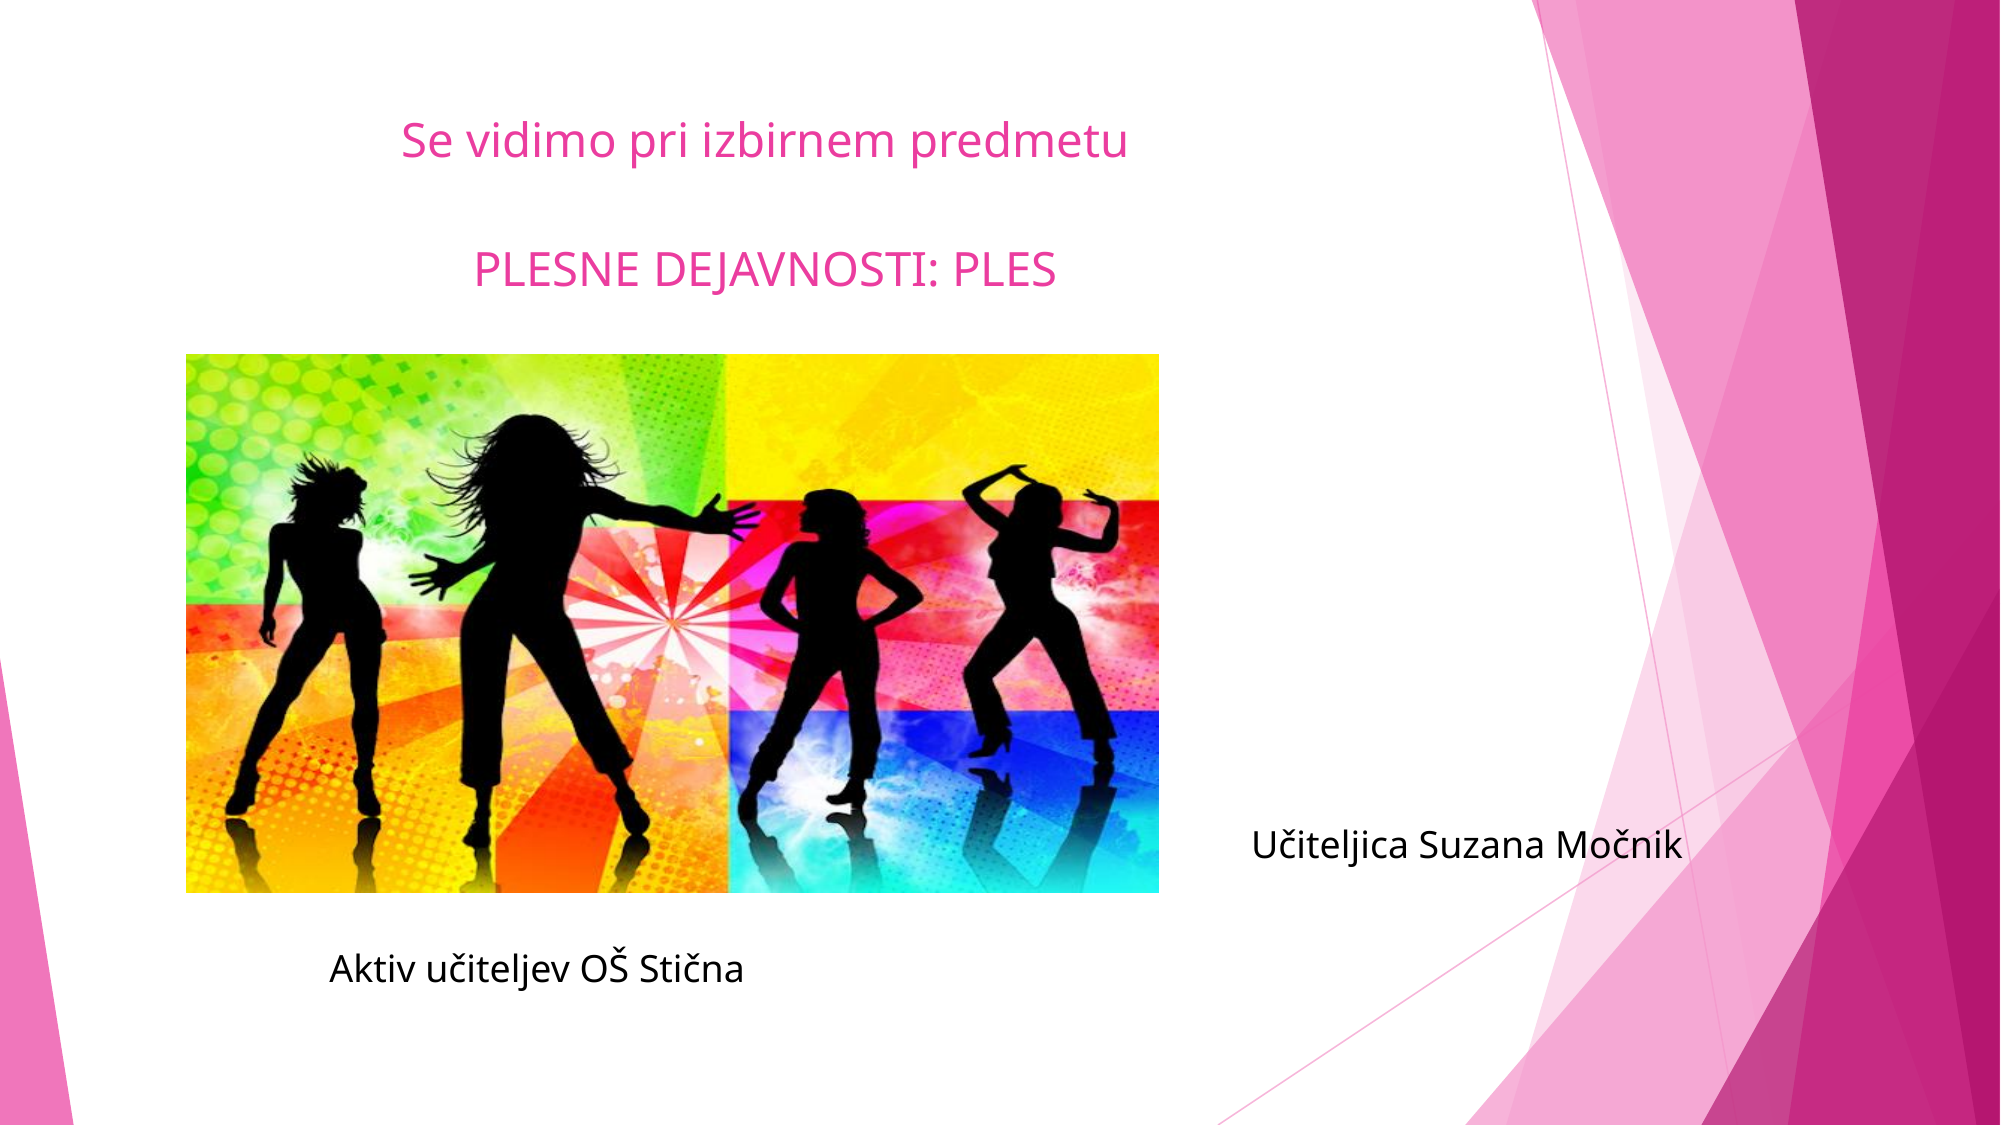

# Se vidimo pri izbirnem predmetu PLESNE DEJAVNOSTI: PLES
Učiteljica Suzana Močnik
Aktiv učiteljev OŠ Stična